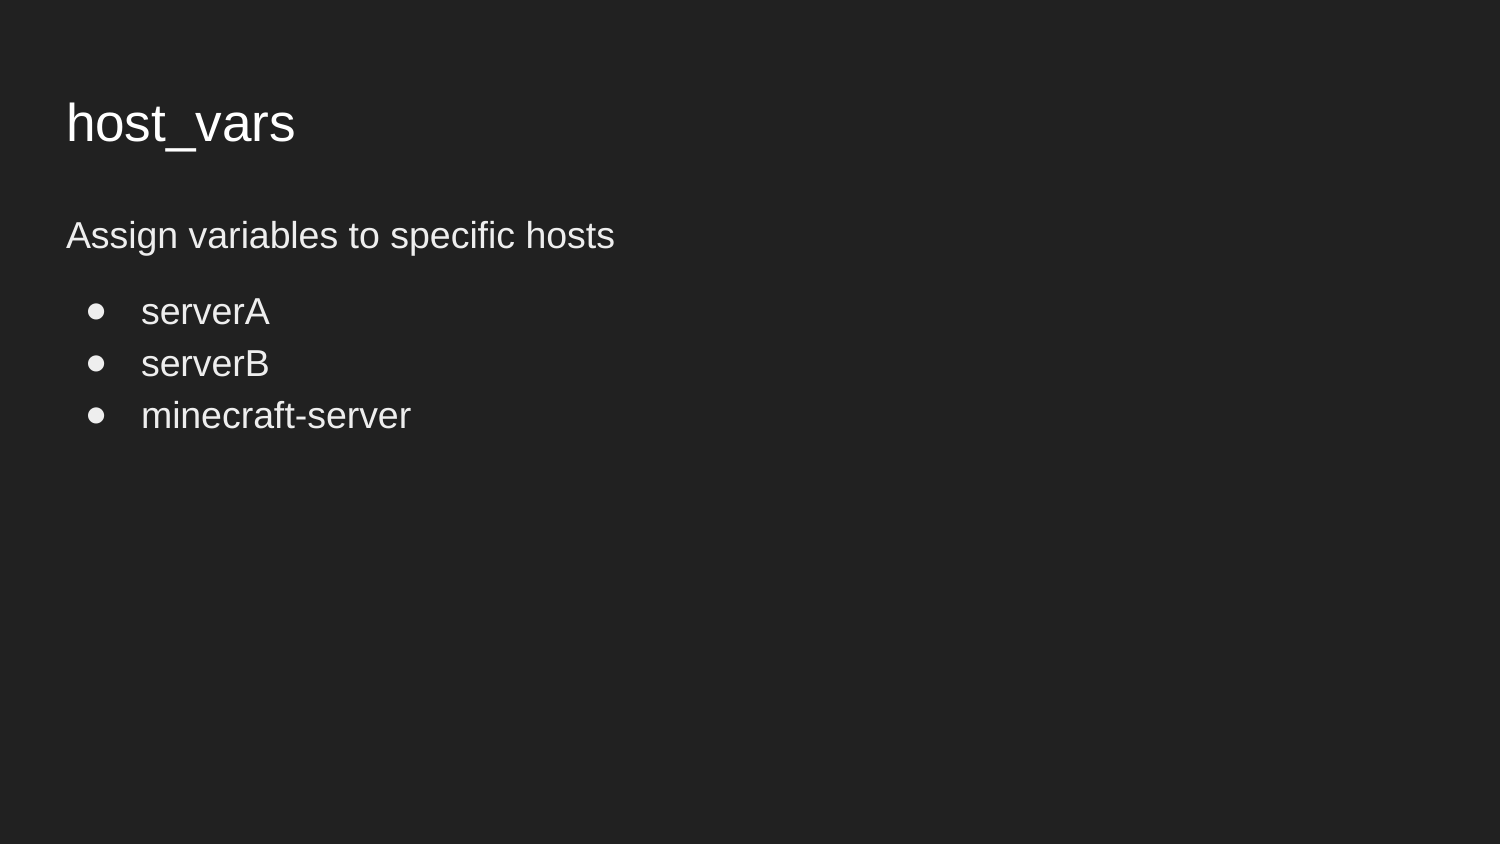

# host_vars
Assign variables to specific hosts
serverA
serverB
minecraft-server